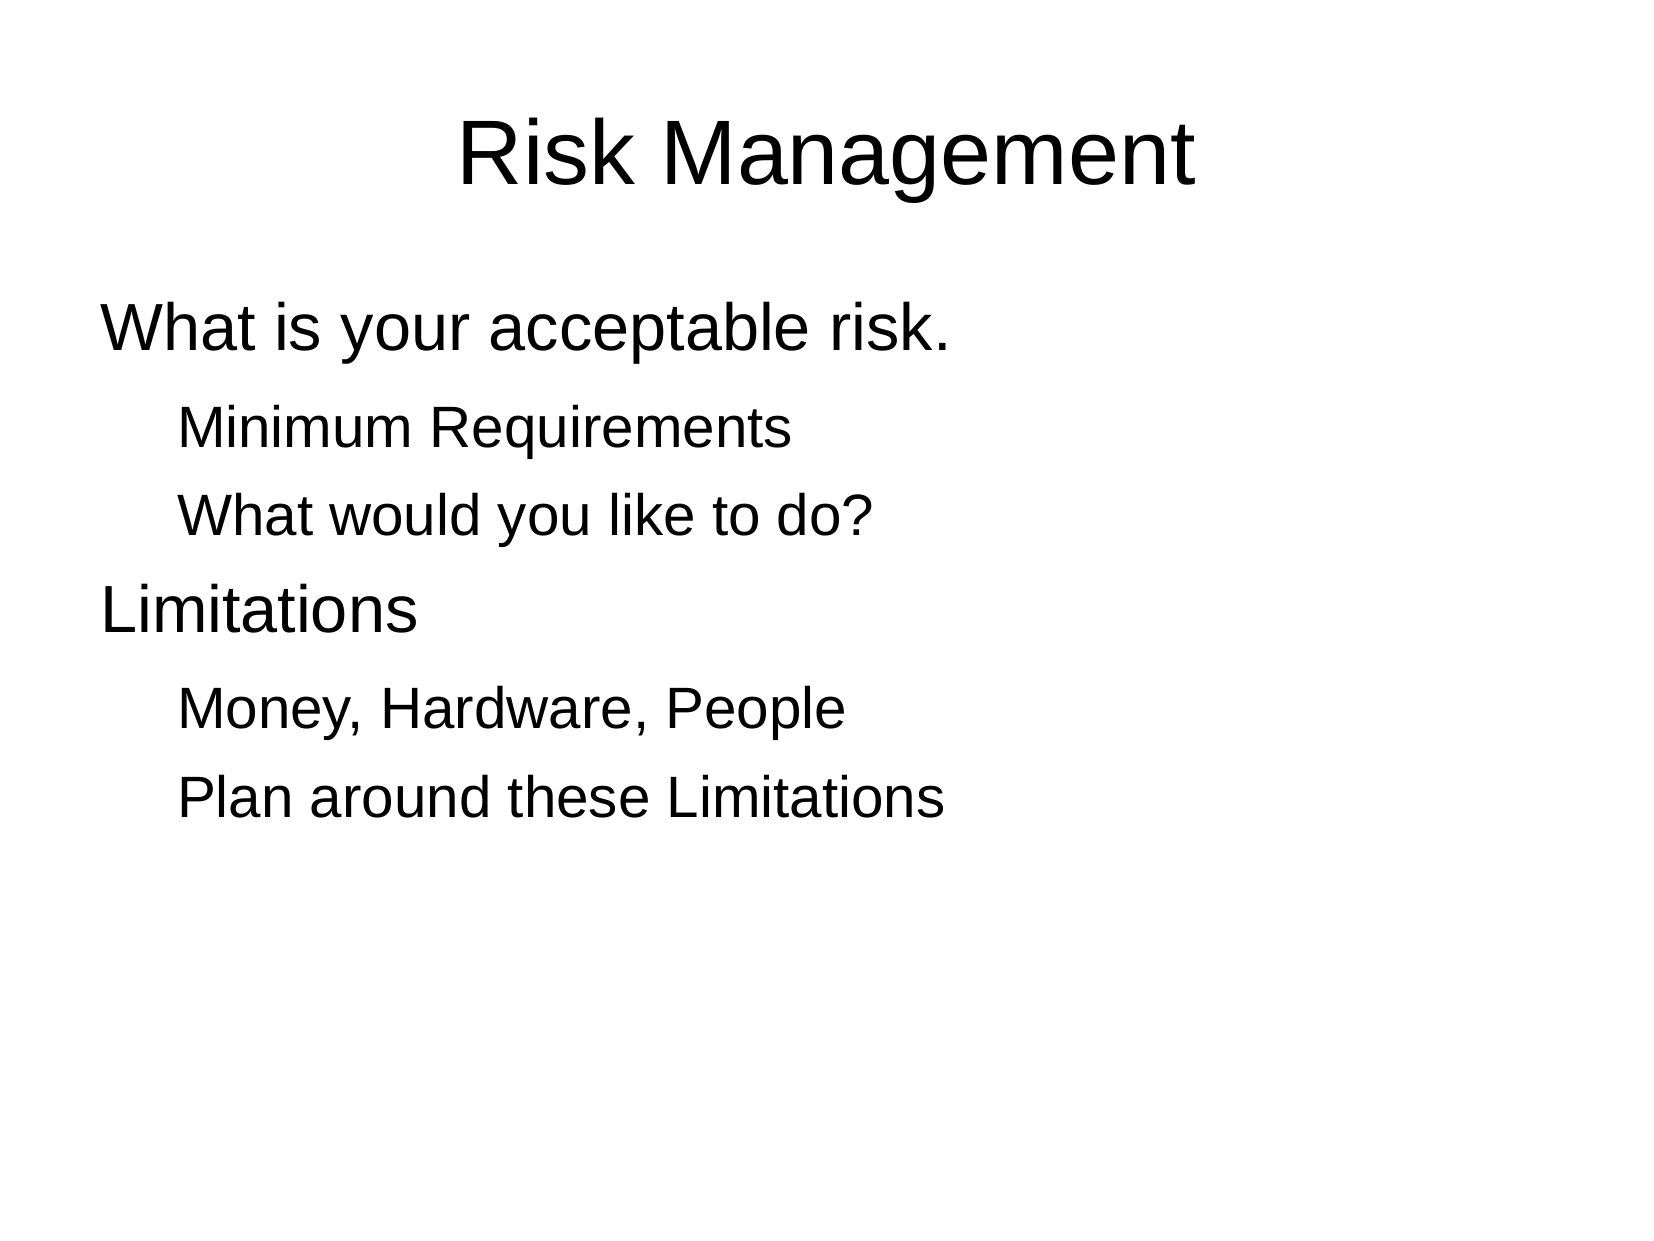

# Risk Management
What is your acceptable risk.
Minimum Requirements
What would you like to do?
Limitations
Money, Hardware, People
Plan around these Limitations